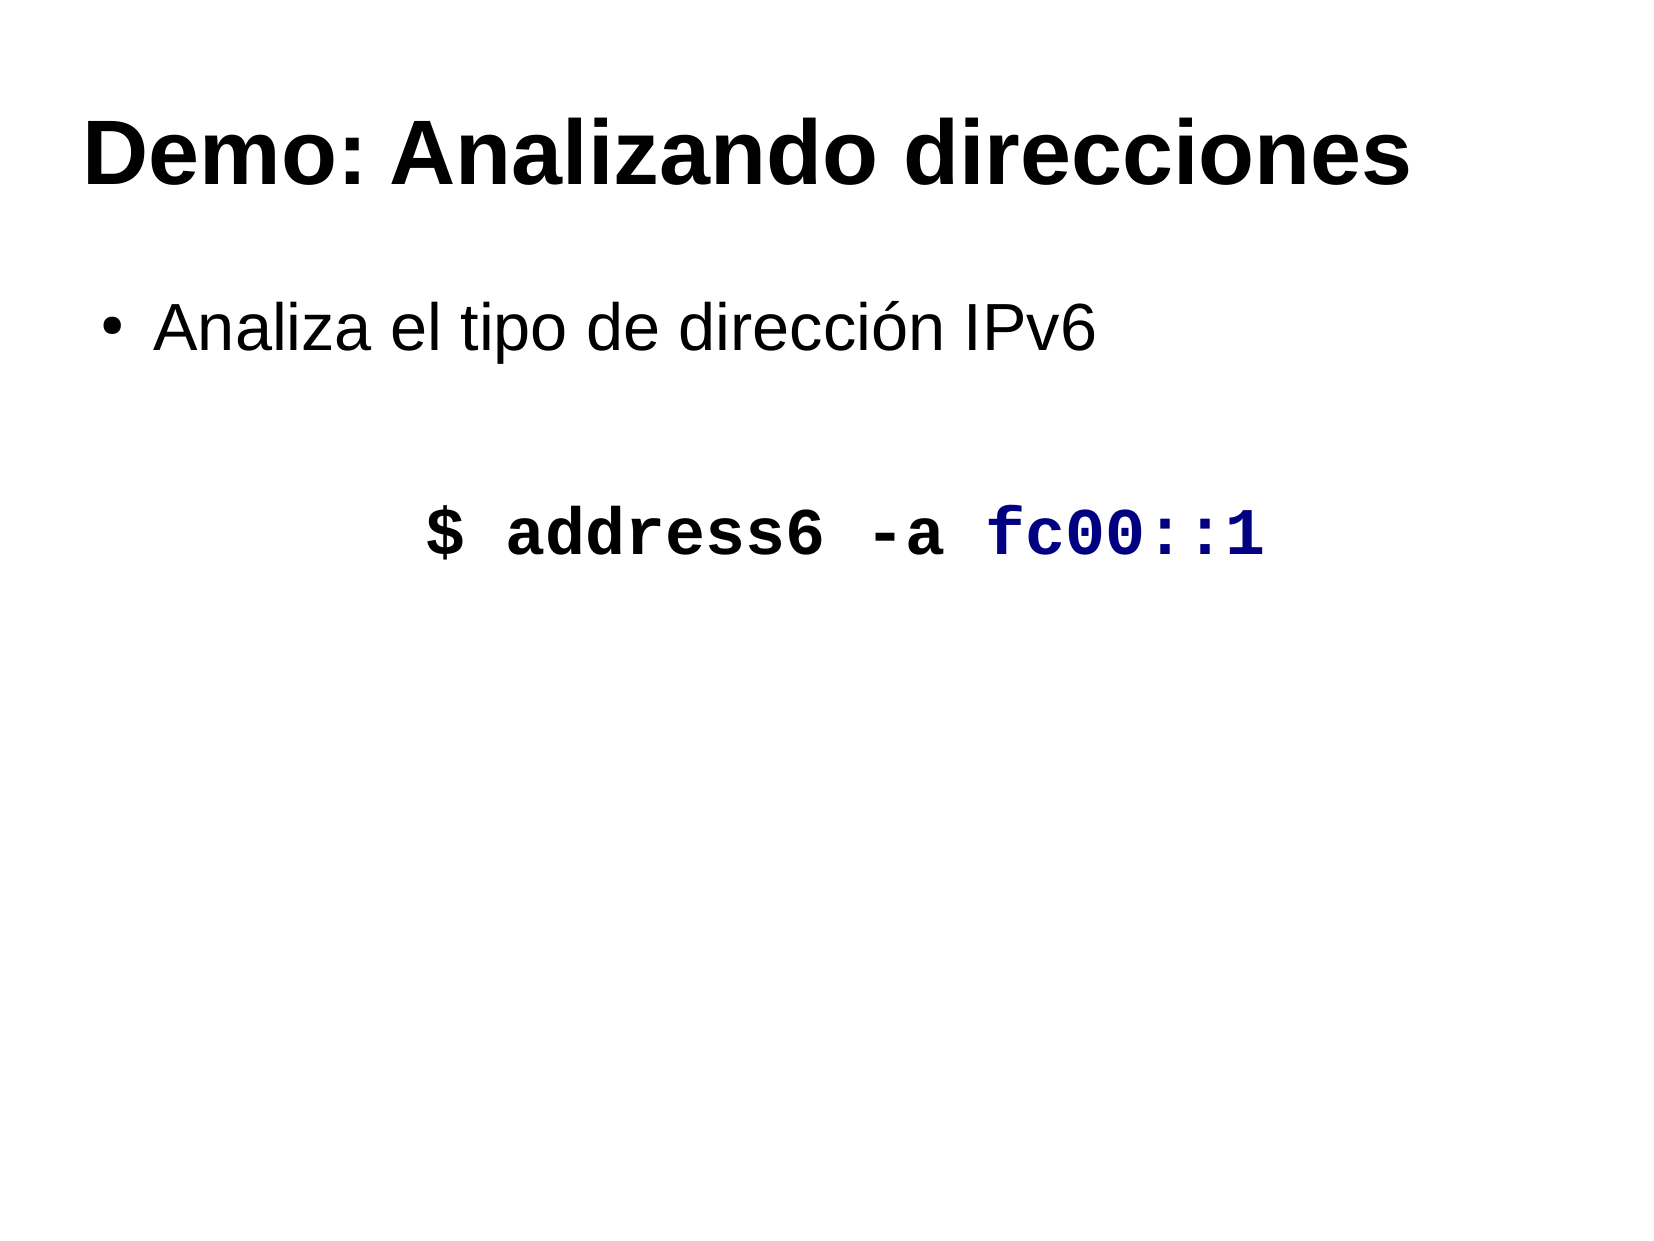

# Demo: Analizando direcciones
Analiza el tipo de dirección IPv6
$ address6 -a fc00::1